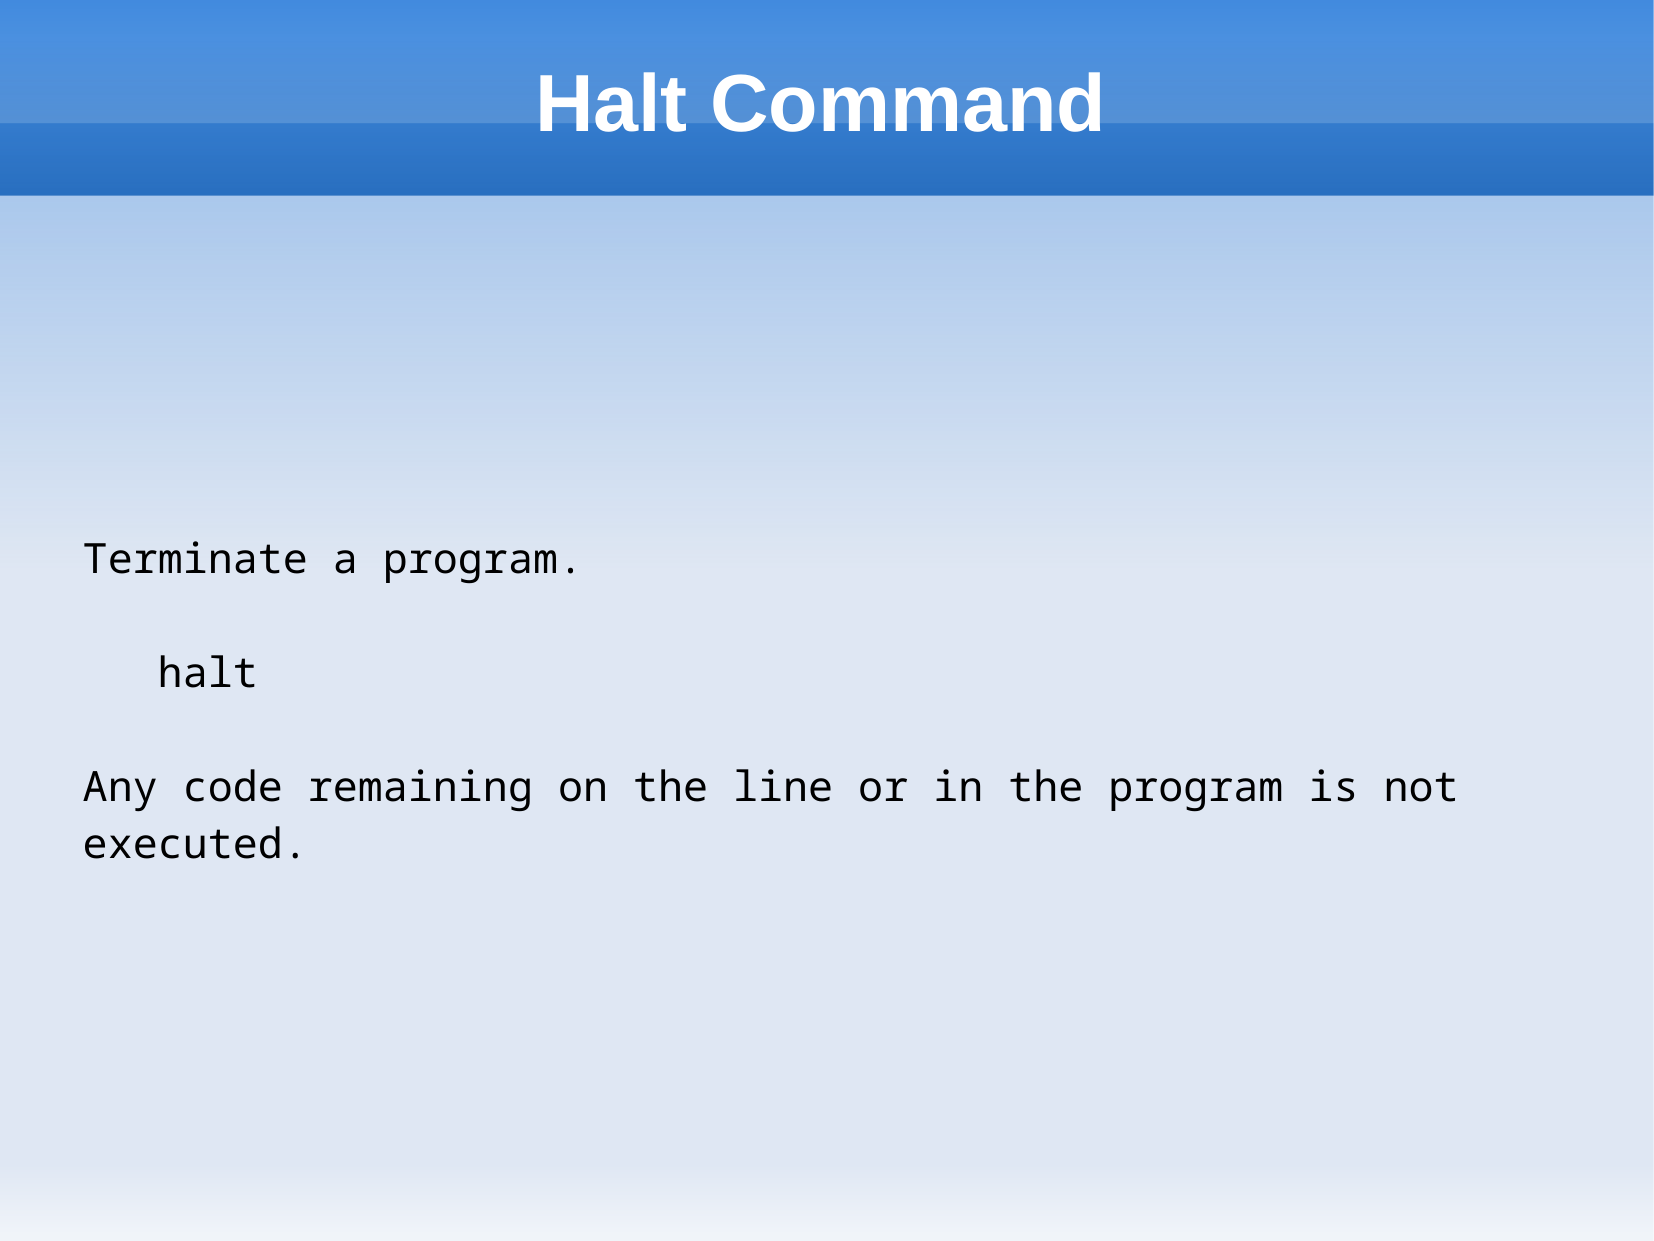

# Halt Command
Terminate a program.
 	halt
Any code remaining on the line or in the program is not executed.